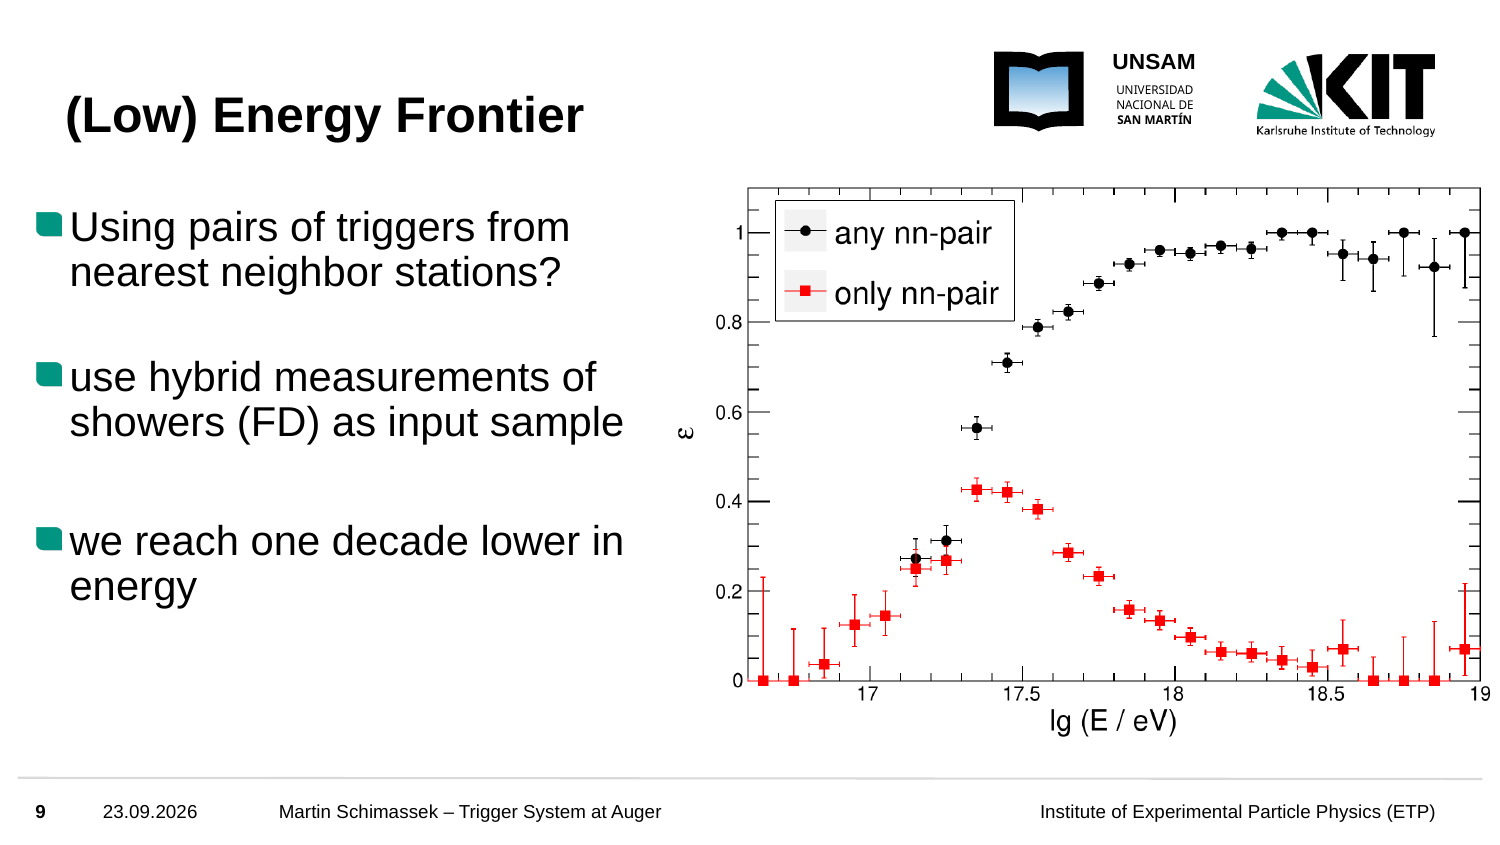

# (Low) Energy Frontier
Using pairs of triggers from nearest neighbor stations?
use hybrid measurements of showers (FD) as input sample
we reach one decade lower in energy